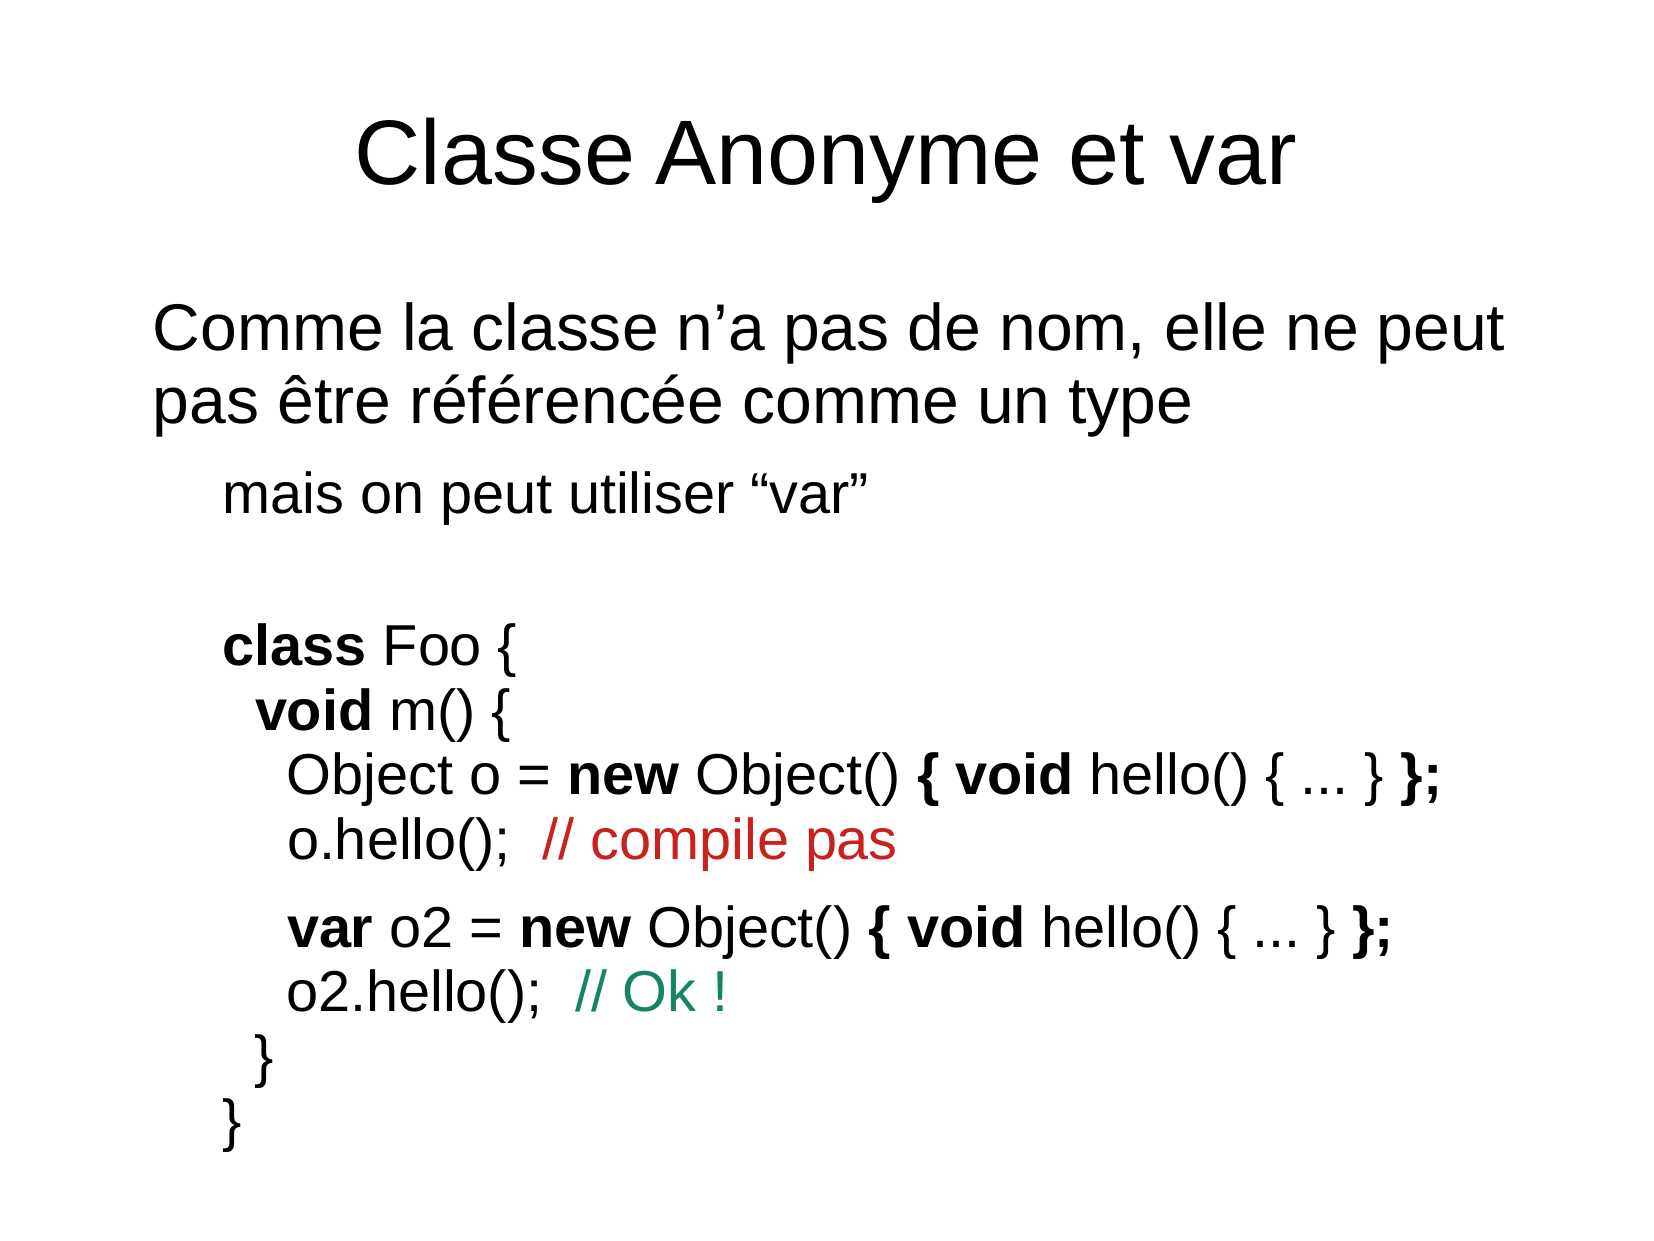

# Classe Anonyme et var
Comme la classe n’a pas de nom, elle ne peut pas être référencée comme un type
mais on peut utiliser “var”
class Foo {
 void m() {
 Object o = new Object() { void hello() { ... } };
 o.hello(); // compile pas
 var o2 = new Object() { void hello() { ... } };
 o2.hello(); // Ok !
 }
}